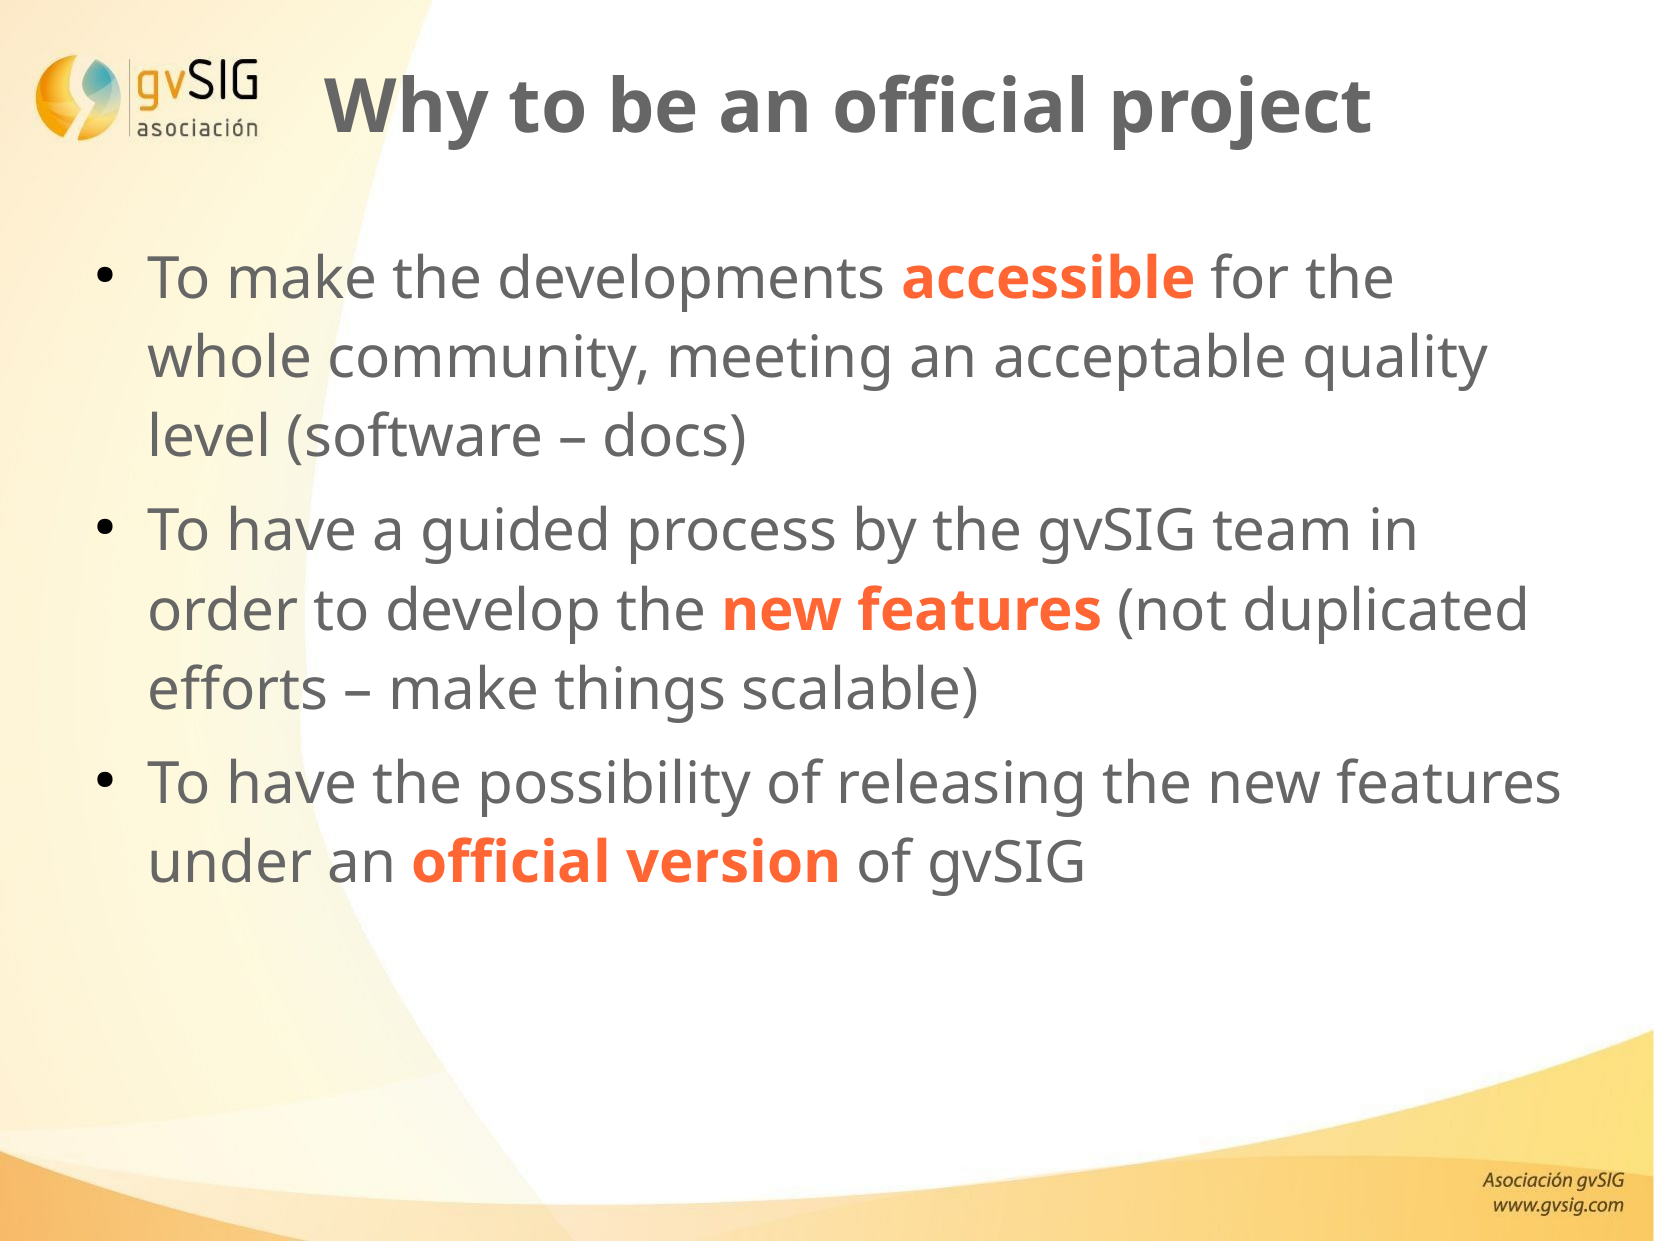

# Why to be an official project
To make the developments accessible for the whole community, meeting an acceptable quality level (software – docs)
To have a guided process by the gvSIG team in order to develop the new features (not duplicated efforts – make things scalable)
To have the possibility of releasing the new features under an official version of gvSIG